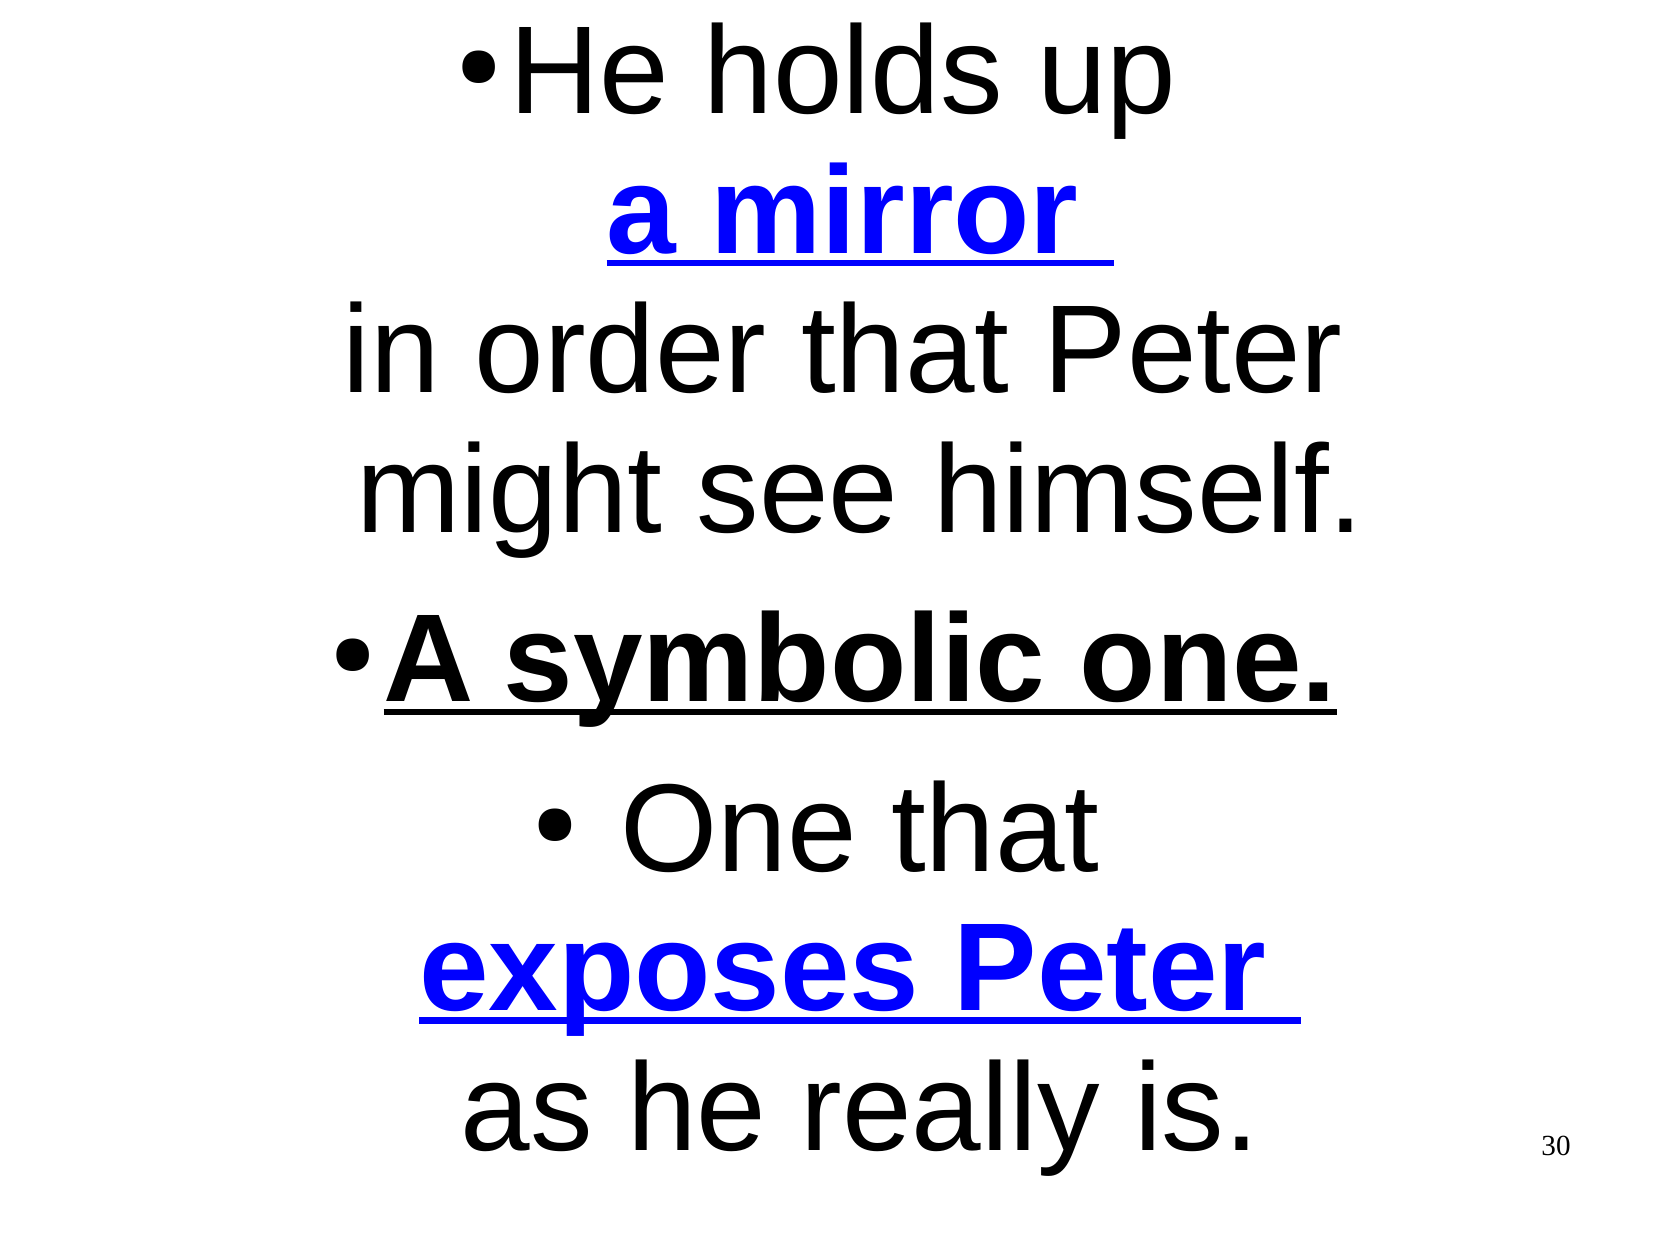

# He holds up a mirror in order that Peter might see himself.
A symbolic one.
 One that
exposes Peter
as he really is.
30